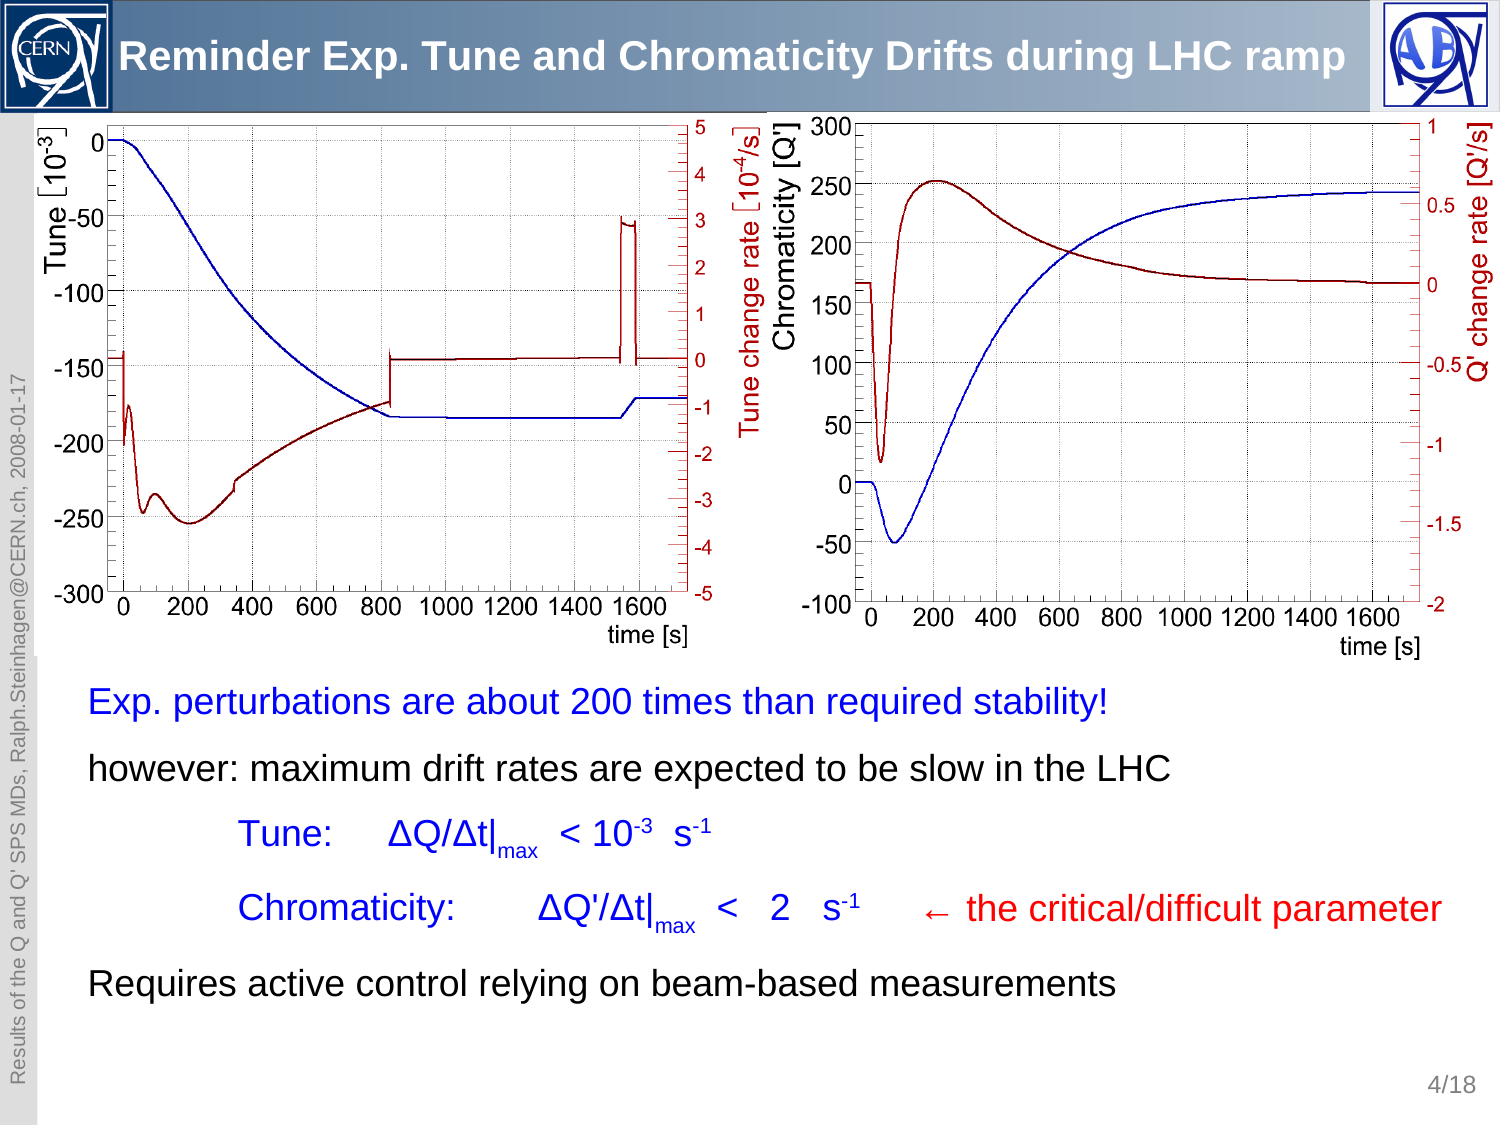

# Reminder Exp. Tune and Chromaticity Drifts during LHC ramp
Exp. perturbations are about 200 times than required stability!
however: maximum drift rates are expected to be slow in the LHC
Tune: 	ΔQ/Δt|max < 10-3 s-1
Chromaticity:	ΔQ'/Δt|max < 2 s-1
Requires active control relying on beam-based measurements
← the critical/difficult parameter